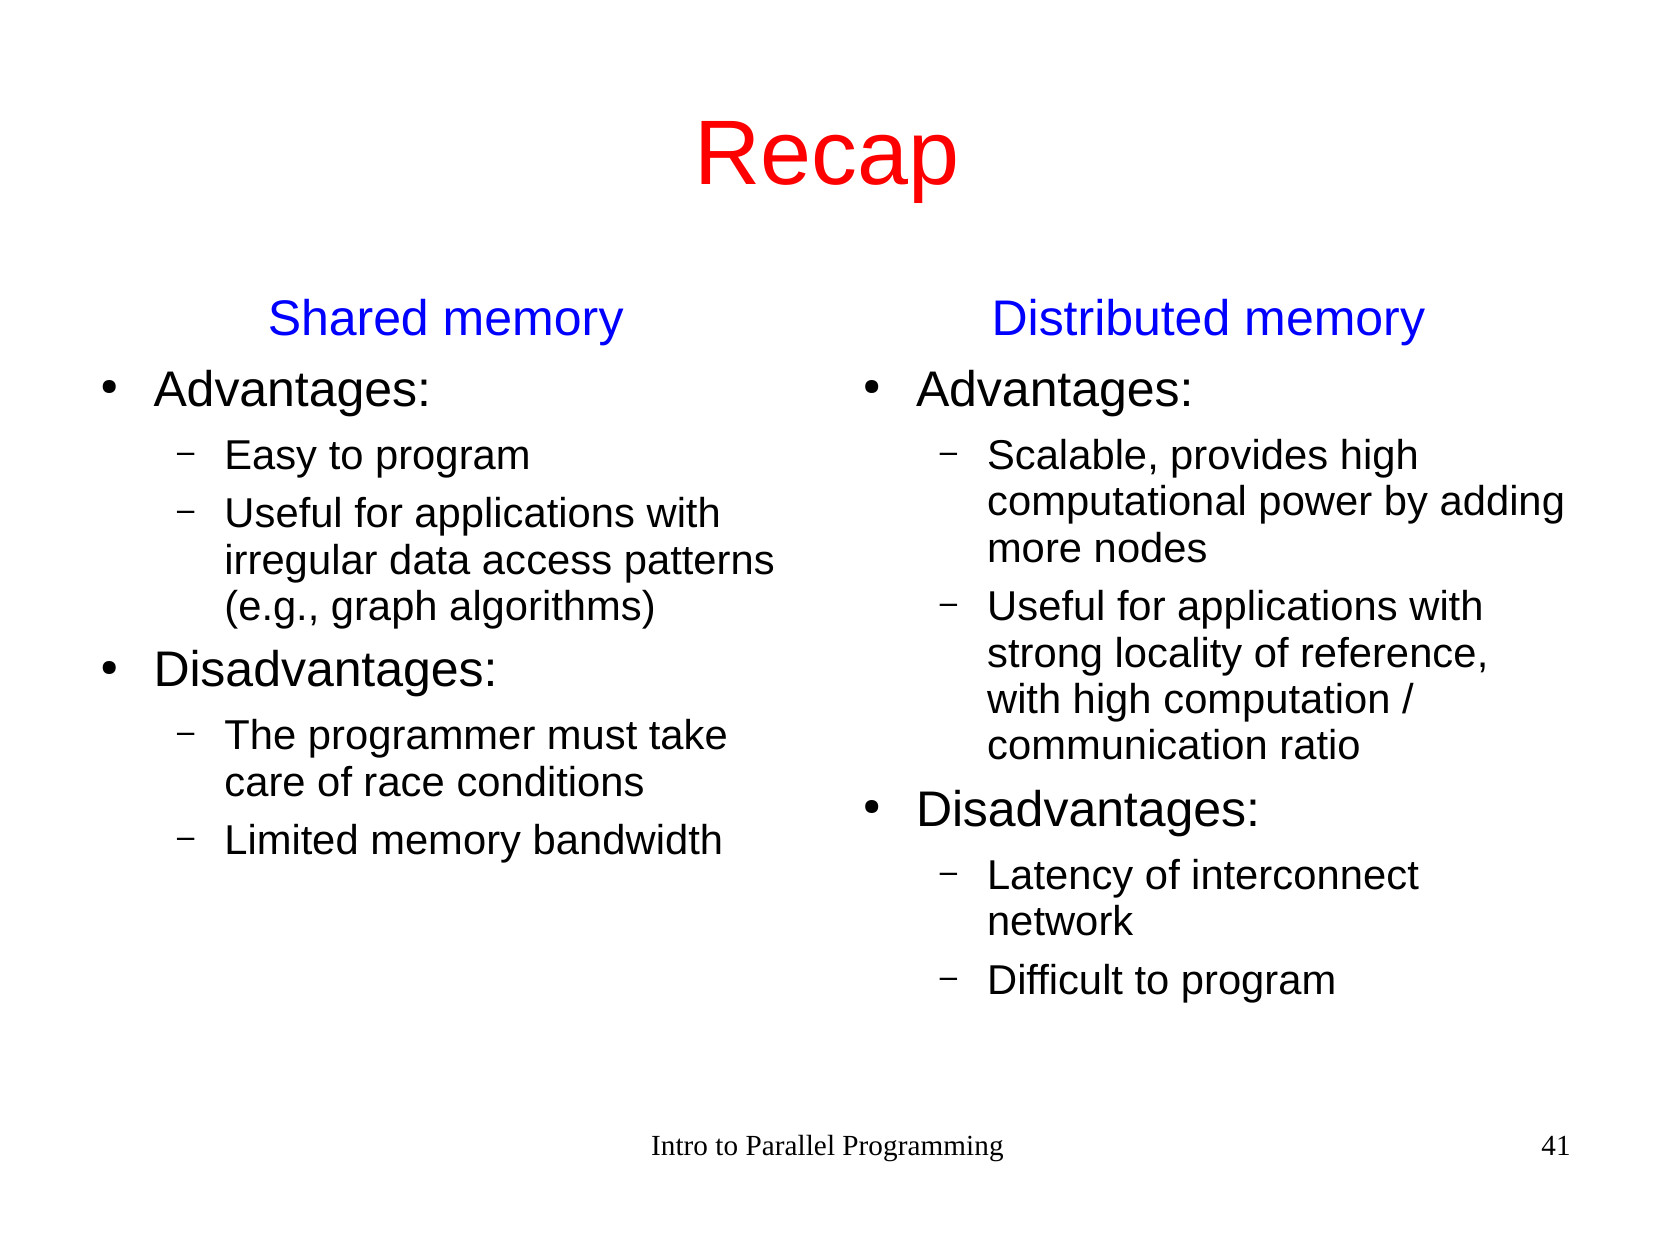

# Recap
Shared memory
Advantages:
Easy to program
Useful for applications with irregular data access patterns (e.g., graph algorithms)
Disadvantages:
The programmer must take care of race conditions
Limited memory bandwidth
Distributed memory
Advantages:
Scalable, provides high computational power by adding more nodes
Useful for applications with strong locality of reference, with high computation / communication ratio
Disadvantages:
Latency of interconnect network
Difficult to program
Intro to Parallel Programming
41